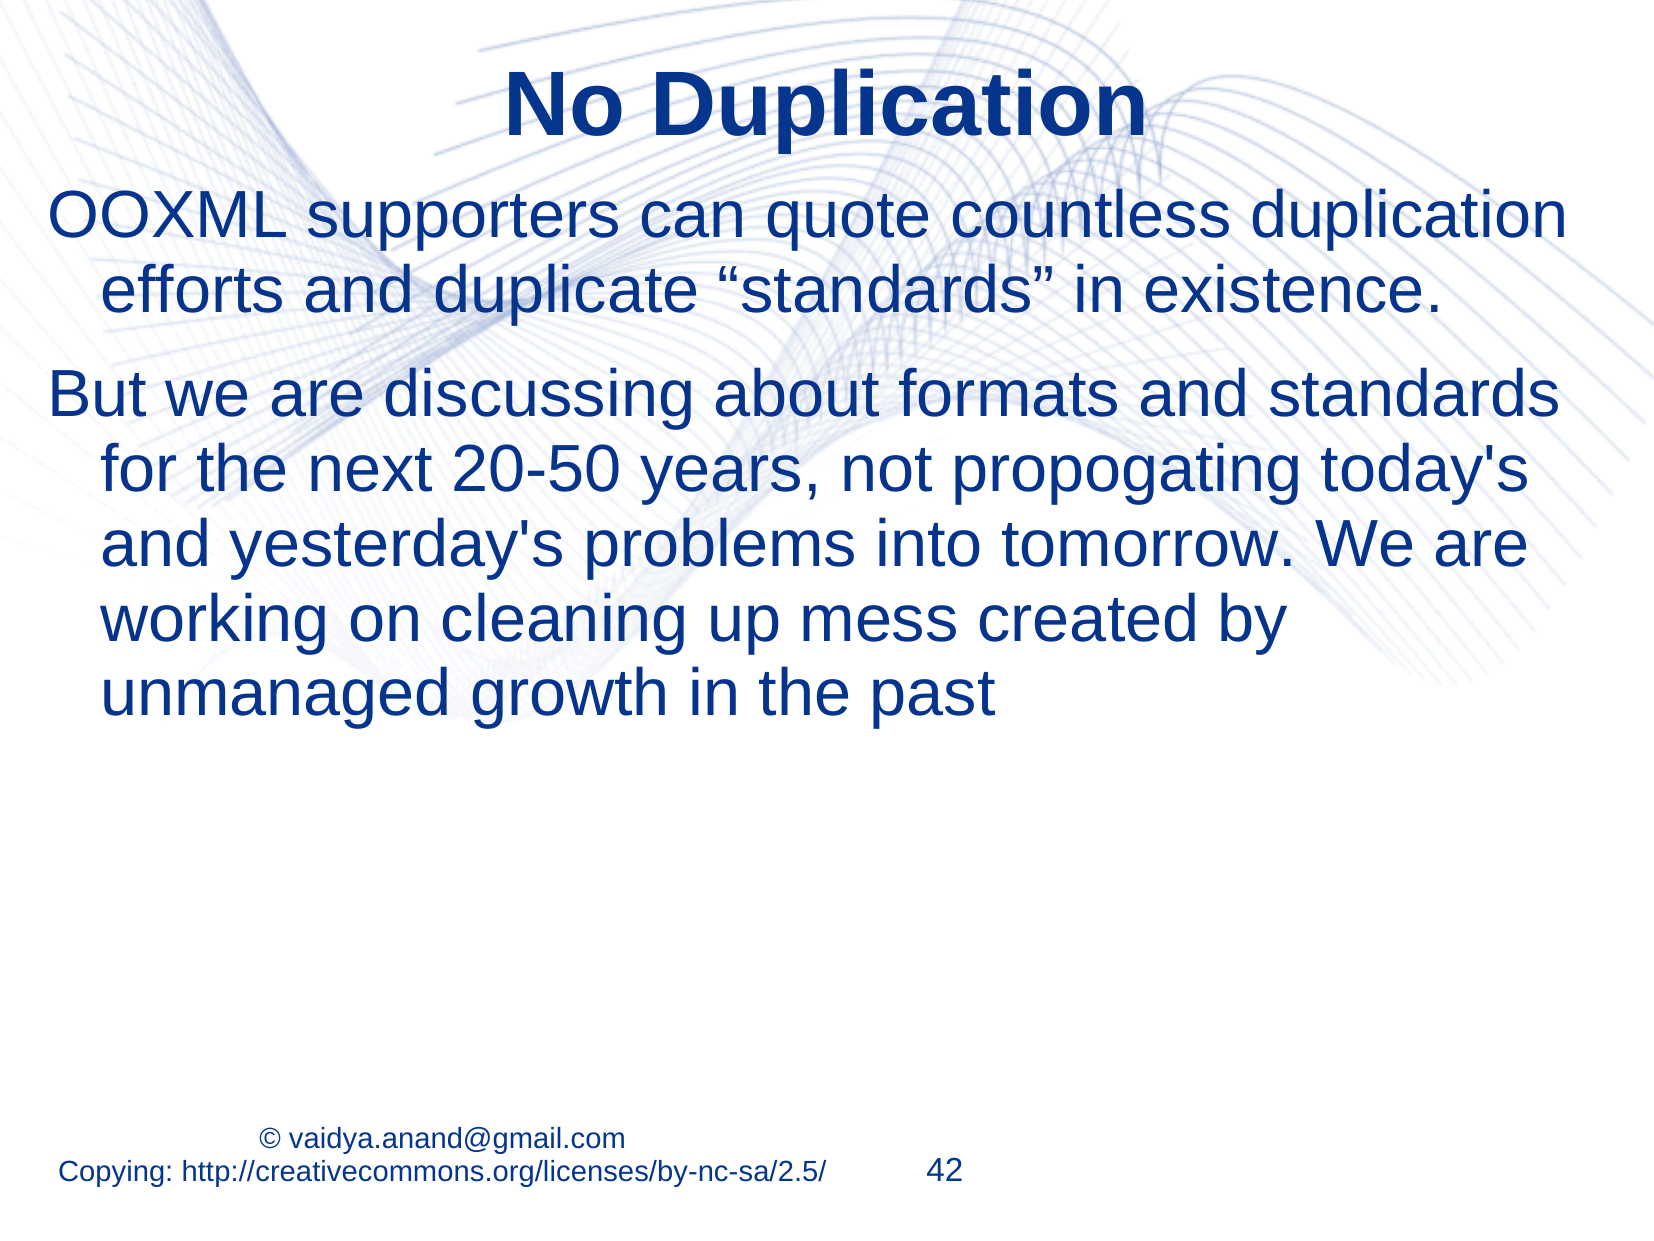

# No Duplication
OOXML supporters can quote countless duplication efforts and duplicate “standards” in existence.
But we are discussing about formats and standards for the next 20-50 years, not propogating today's and yesterday's problems into tomorrow. We are working on cleaning up mess created by unmanaged growth in the past
http://www.broffice.org
42